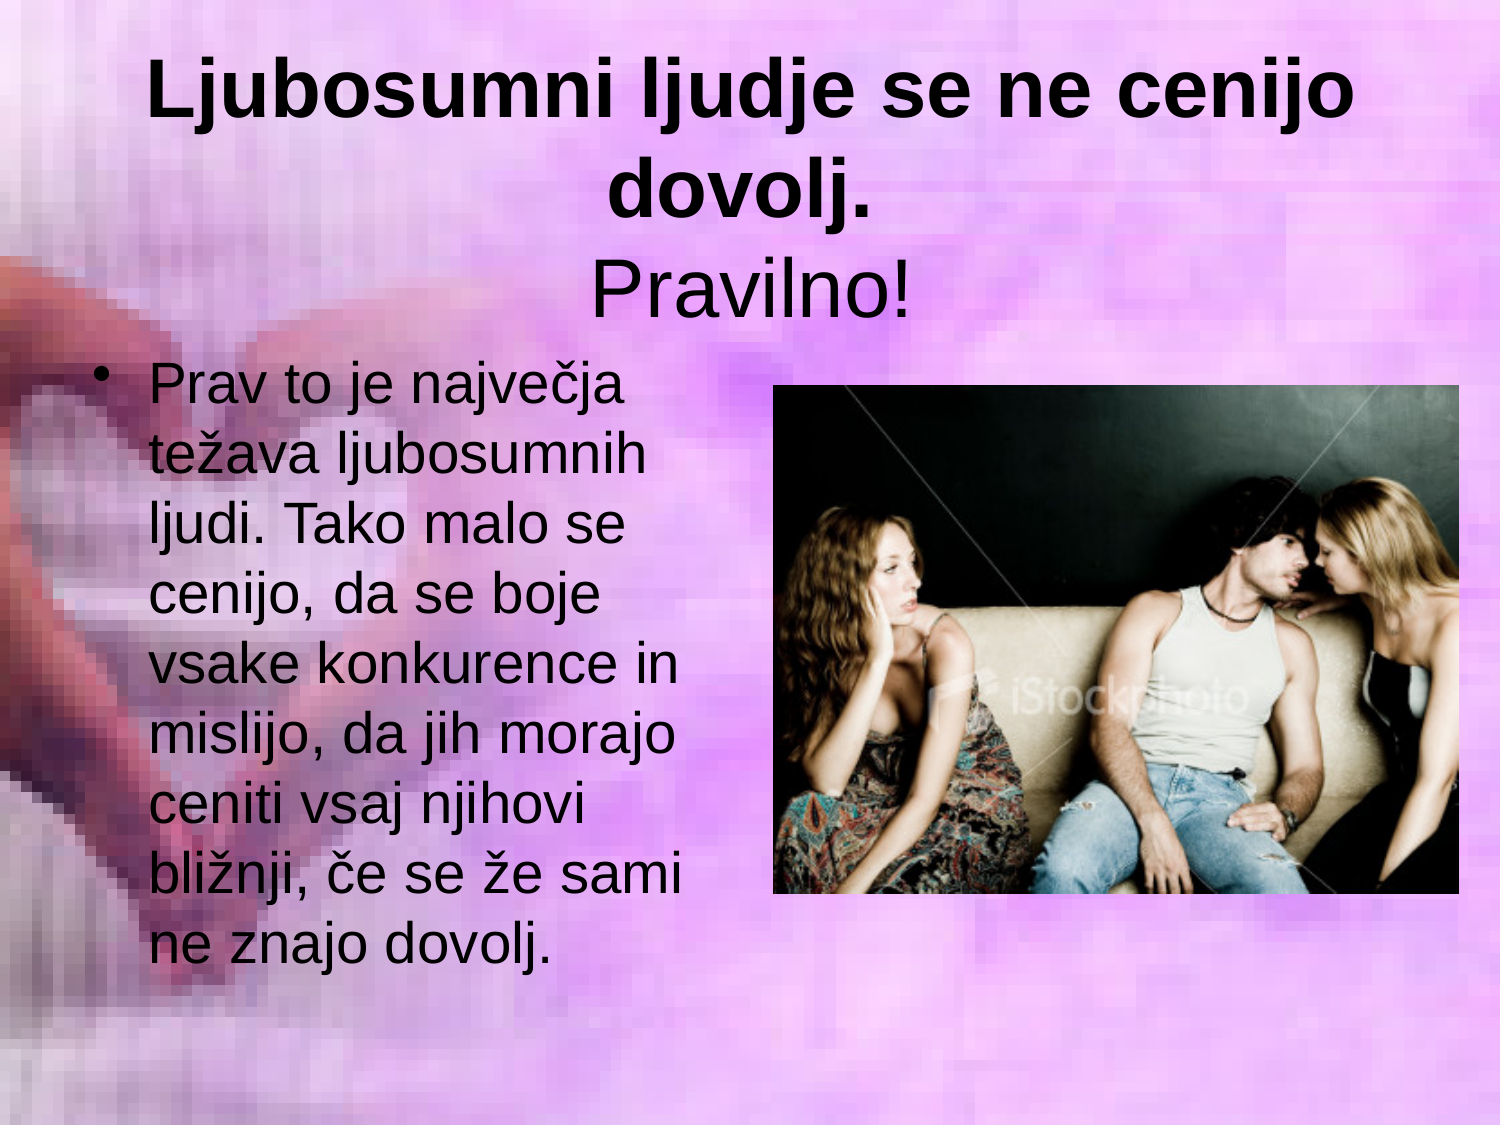

# Ljubosumni ljudje se ne cenijo dovolj. Pravilno!
Prav to je največja težava ljubosumnih ljudi. Tako malo se cenijo, da se boje vsake konkurence in mislijo, da jih morajo ceniti vsaj njihovi bližnji, če se že sami ne znajo dovolj.